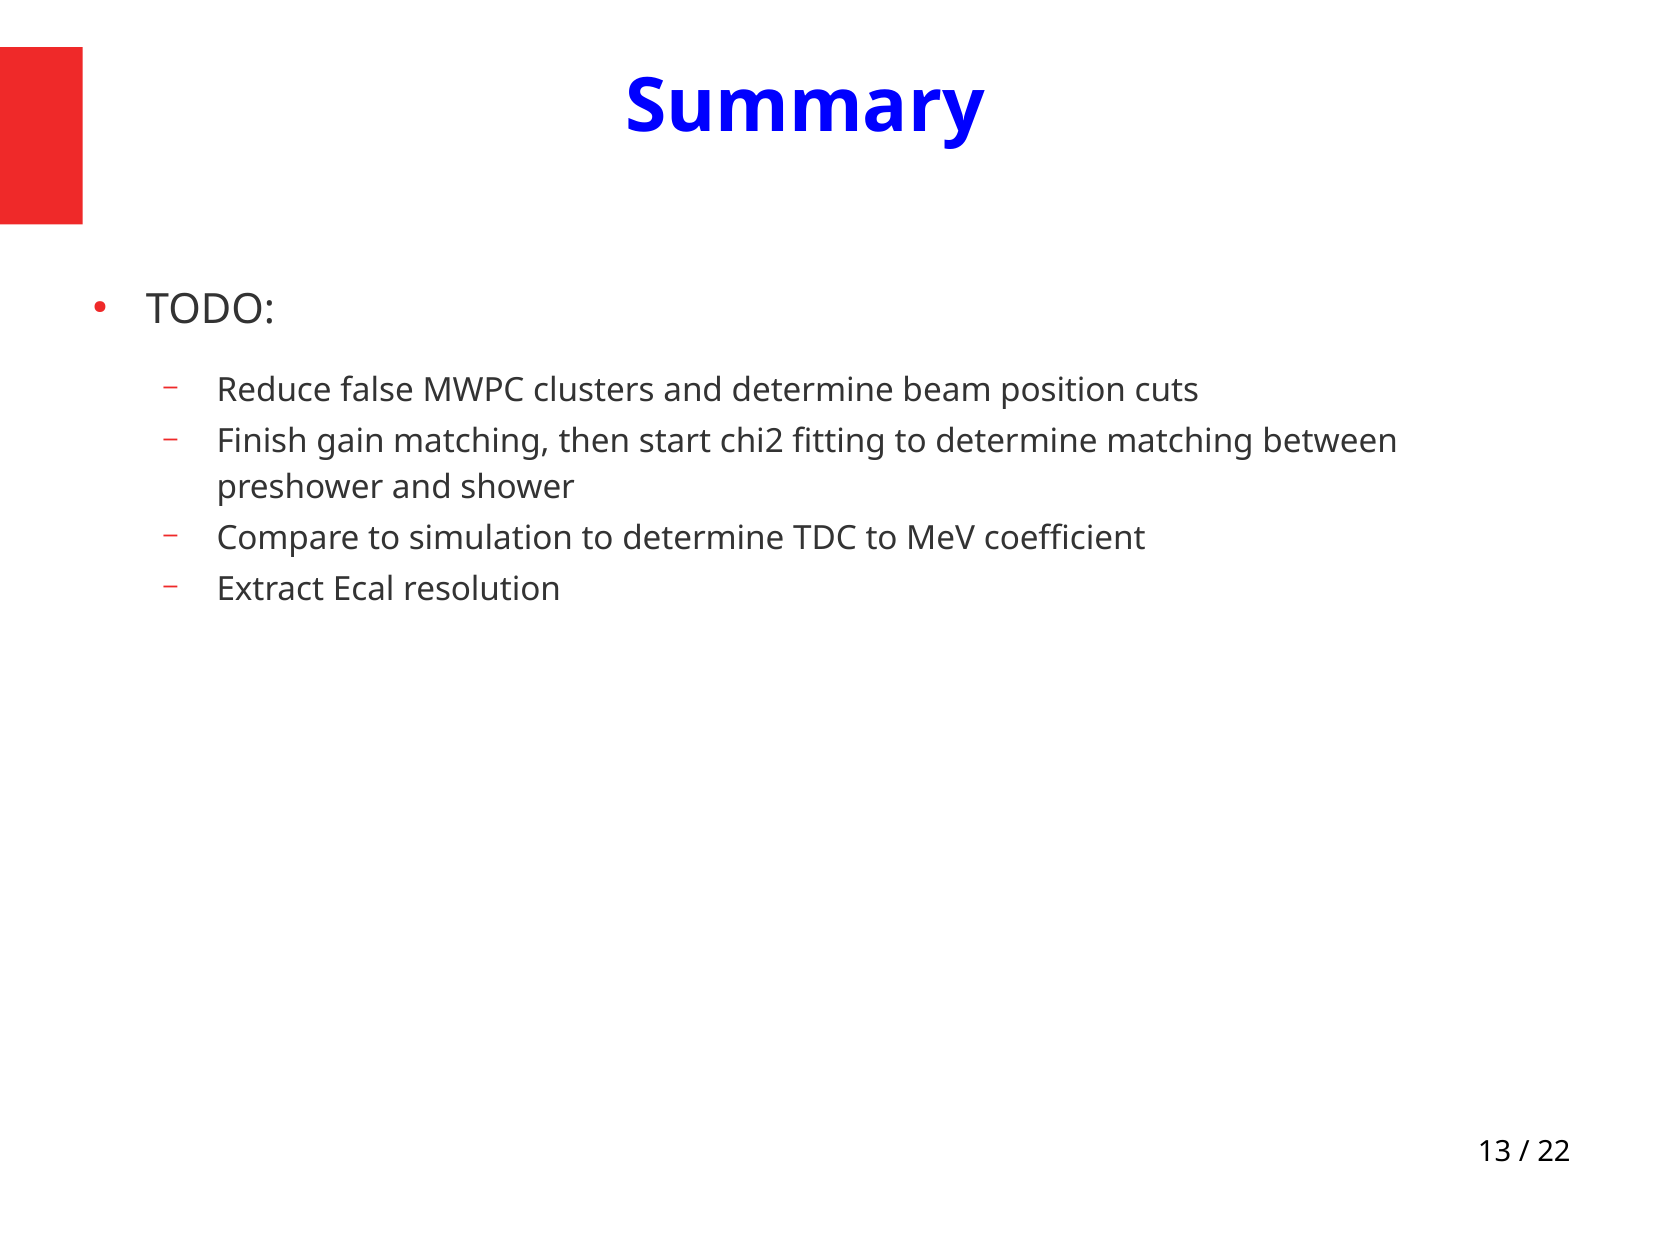

# Summary
TODO:
Reduce false MWPC clusters and determine beam position cuts
Finish gain matching, then start chi2 fitting to determine matching between preshower and shower
Compare to simulation to determine TDC to MeV coefficient
Extract Ecal resolution
13